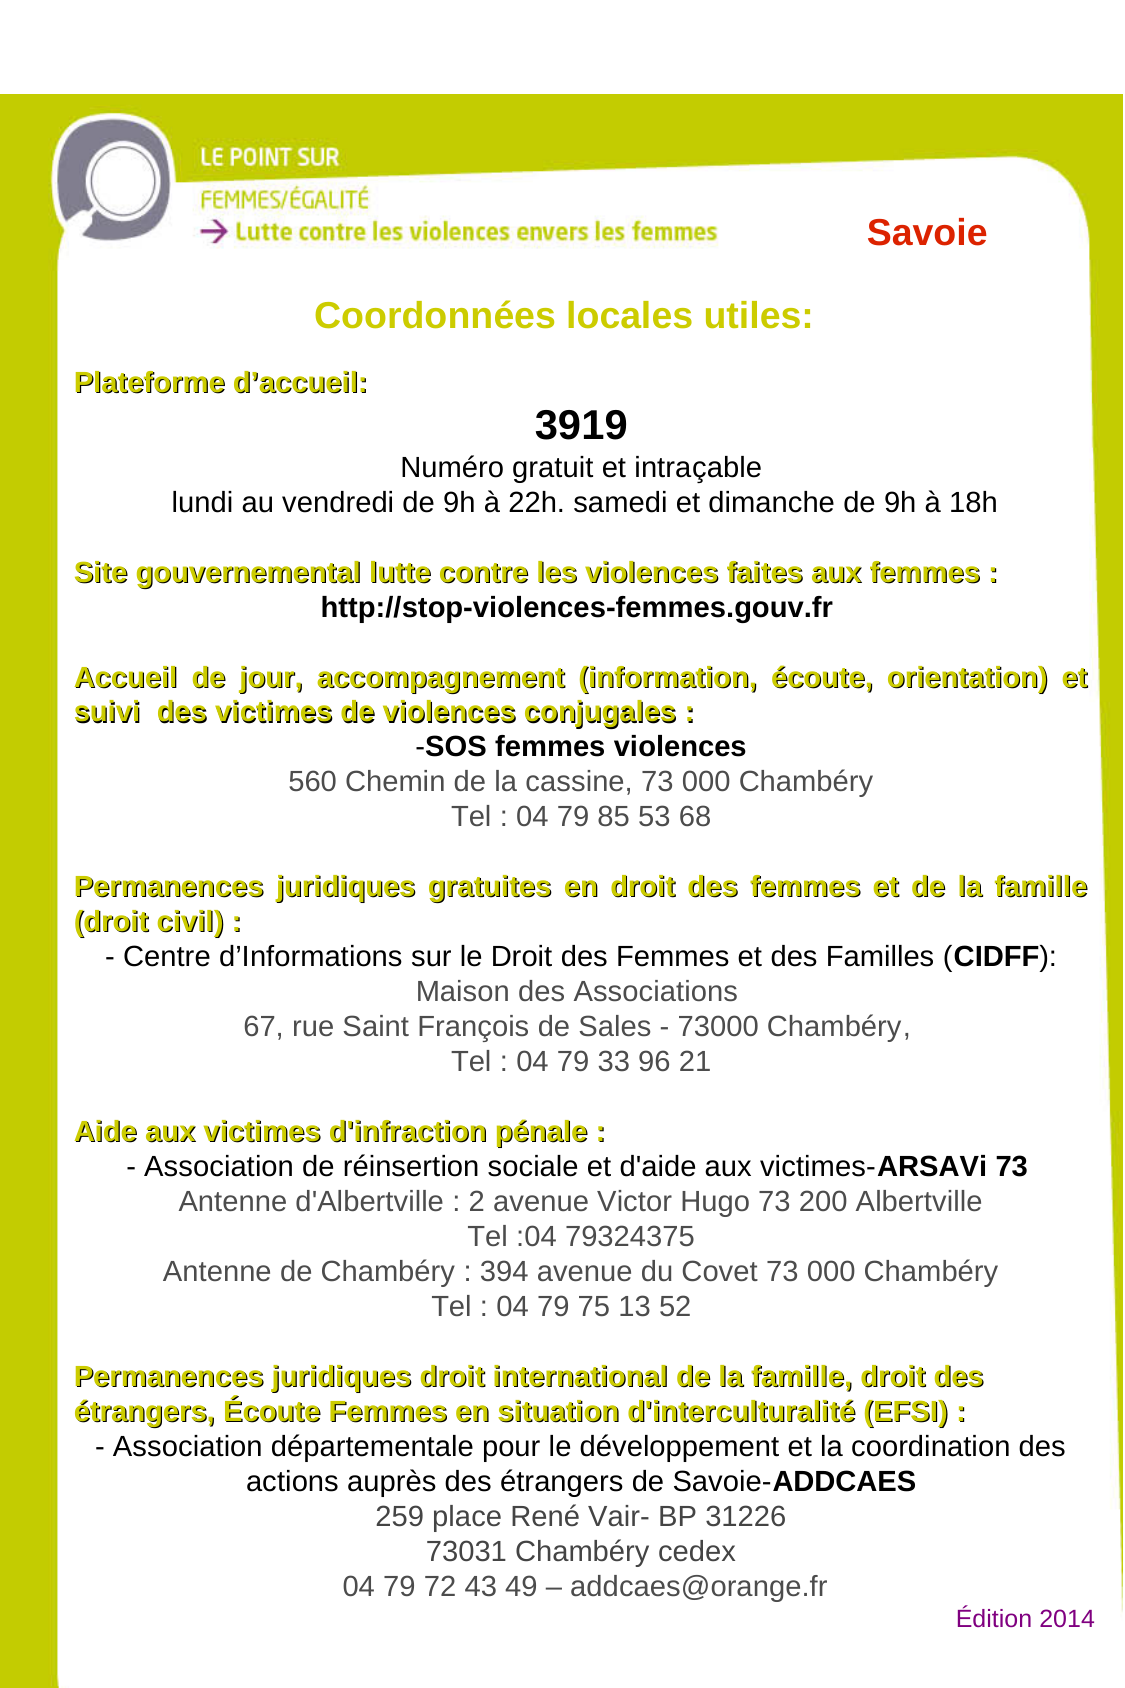

Savoie
Coordonnées locales utiles:
Plateforme d’accueil:
3919
Numéro gratuit et intraçable
 lundi au vendredi de 9h à 22h. samedi et dimanche de 9h à 18h
Site gouvernemental lutte contre les violences faites aux femmes :
http://stop-violences-femmes.gouv.fr
Accueil de jour, accompagnement (information, écoute, orientation) et suivi des victimes de violences conjugales :
-SOS femmes violences
560 Chemin de la cassine, 73 000 Chambéry
Tel : 04 79 85 53 68
Permanences juridiques gratuites en droit des femmes et de la famille (droit civil) :
- Centre d’Informations sur le Droit des Femmes et des Familles (CIDFF):
Maison des Associations
67, rue Saint François de Sales - 73000 Chambéry,
 Tel : 04 79 33 96 21
Aide aux victimes d'infraction pénale :
- Association de réinsertion sociale et d'aide aux victimes-ARSAVi 73
Antenne d'Albertville : 2 avenue Victor Hugo 73 200 Albertville
Tel :04 79324375
Antenne de Chambéry : 394 avenue du Covet 73 000 Chambéry
Tel : 04 79 75 13 52
Permanences juridiques droit international de la famille, droit des étrangers, Écoute Femmes en situation d'interculturalité (EFSI) :
- Association départementale pour le développement et la coordination des actions auprès des étrangers de Savoie-ADDCAES
259 place René Vair- BP 31226
73031 Chambéry cedex
 04 79 72 43 49 – addcaes@orange.fr
Édition 2014